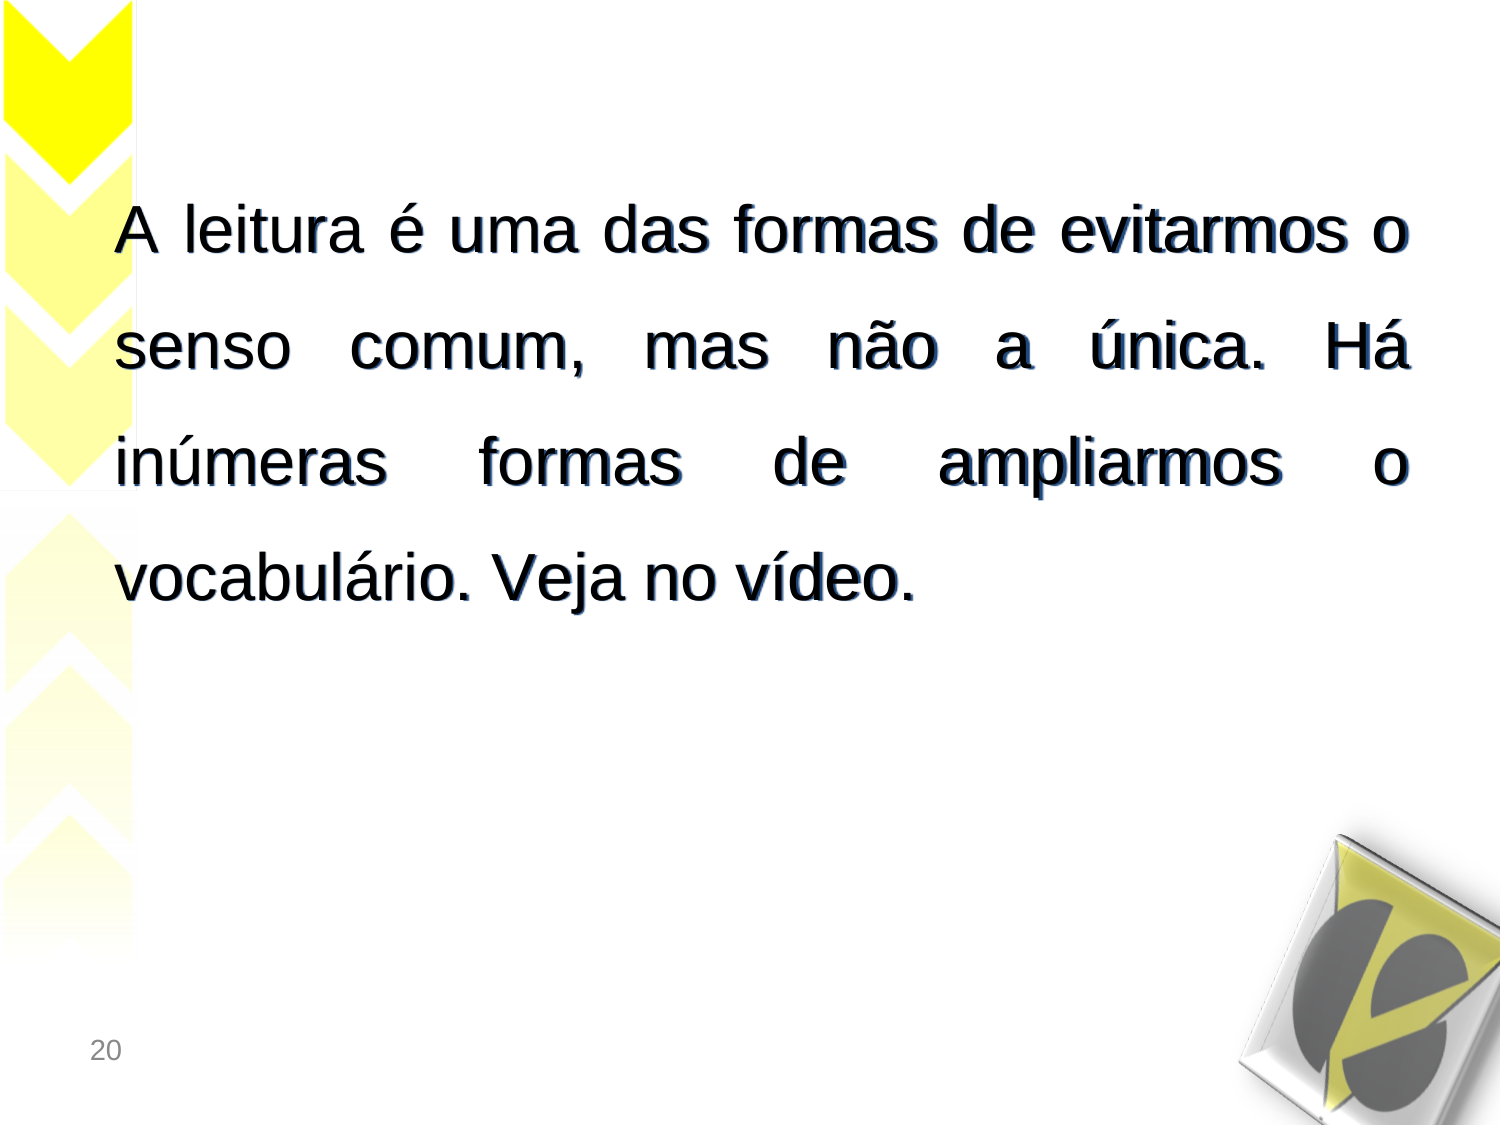

A leitura é uma das formas de evitarmos o senso comum, mas não a única. Há inúmeras formas de ampliarmos o vocabulário. Veja no vídeo.